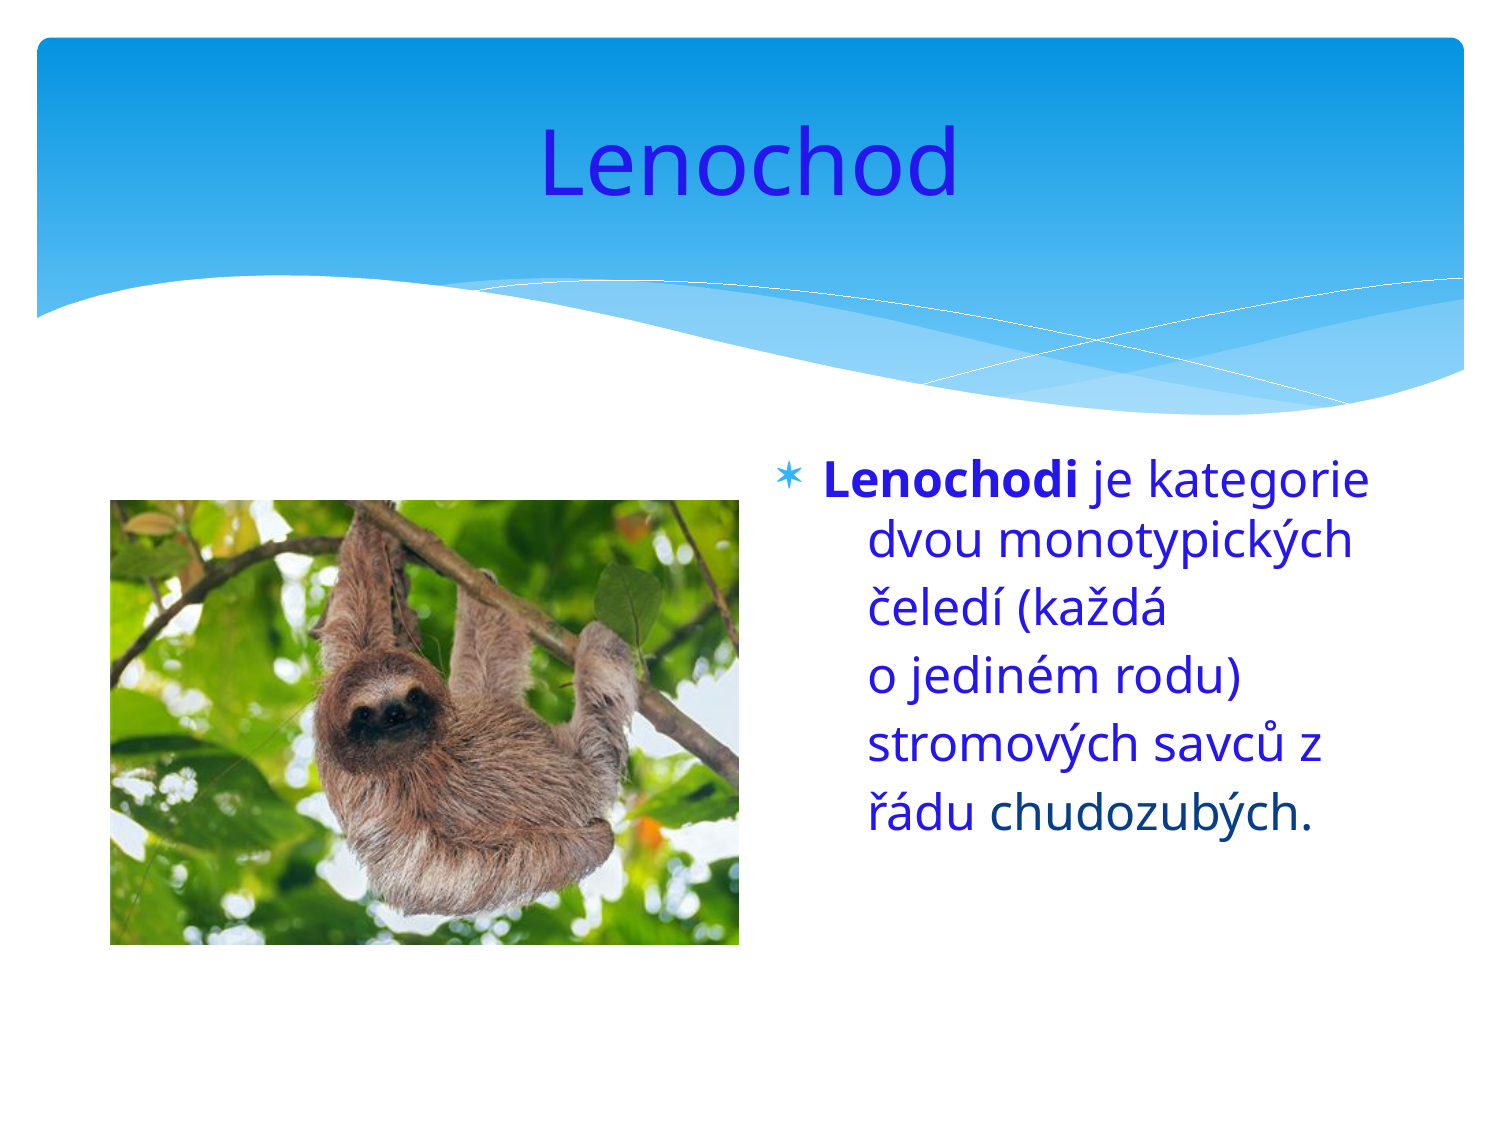

# Lenochod
Lenochodi je kategorie dvou monotypických čeledí (každá o jediném rodu) stromových savců z řádu chudozubých.